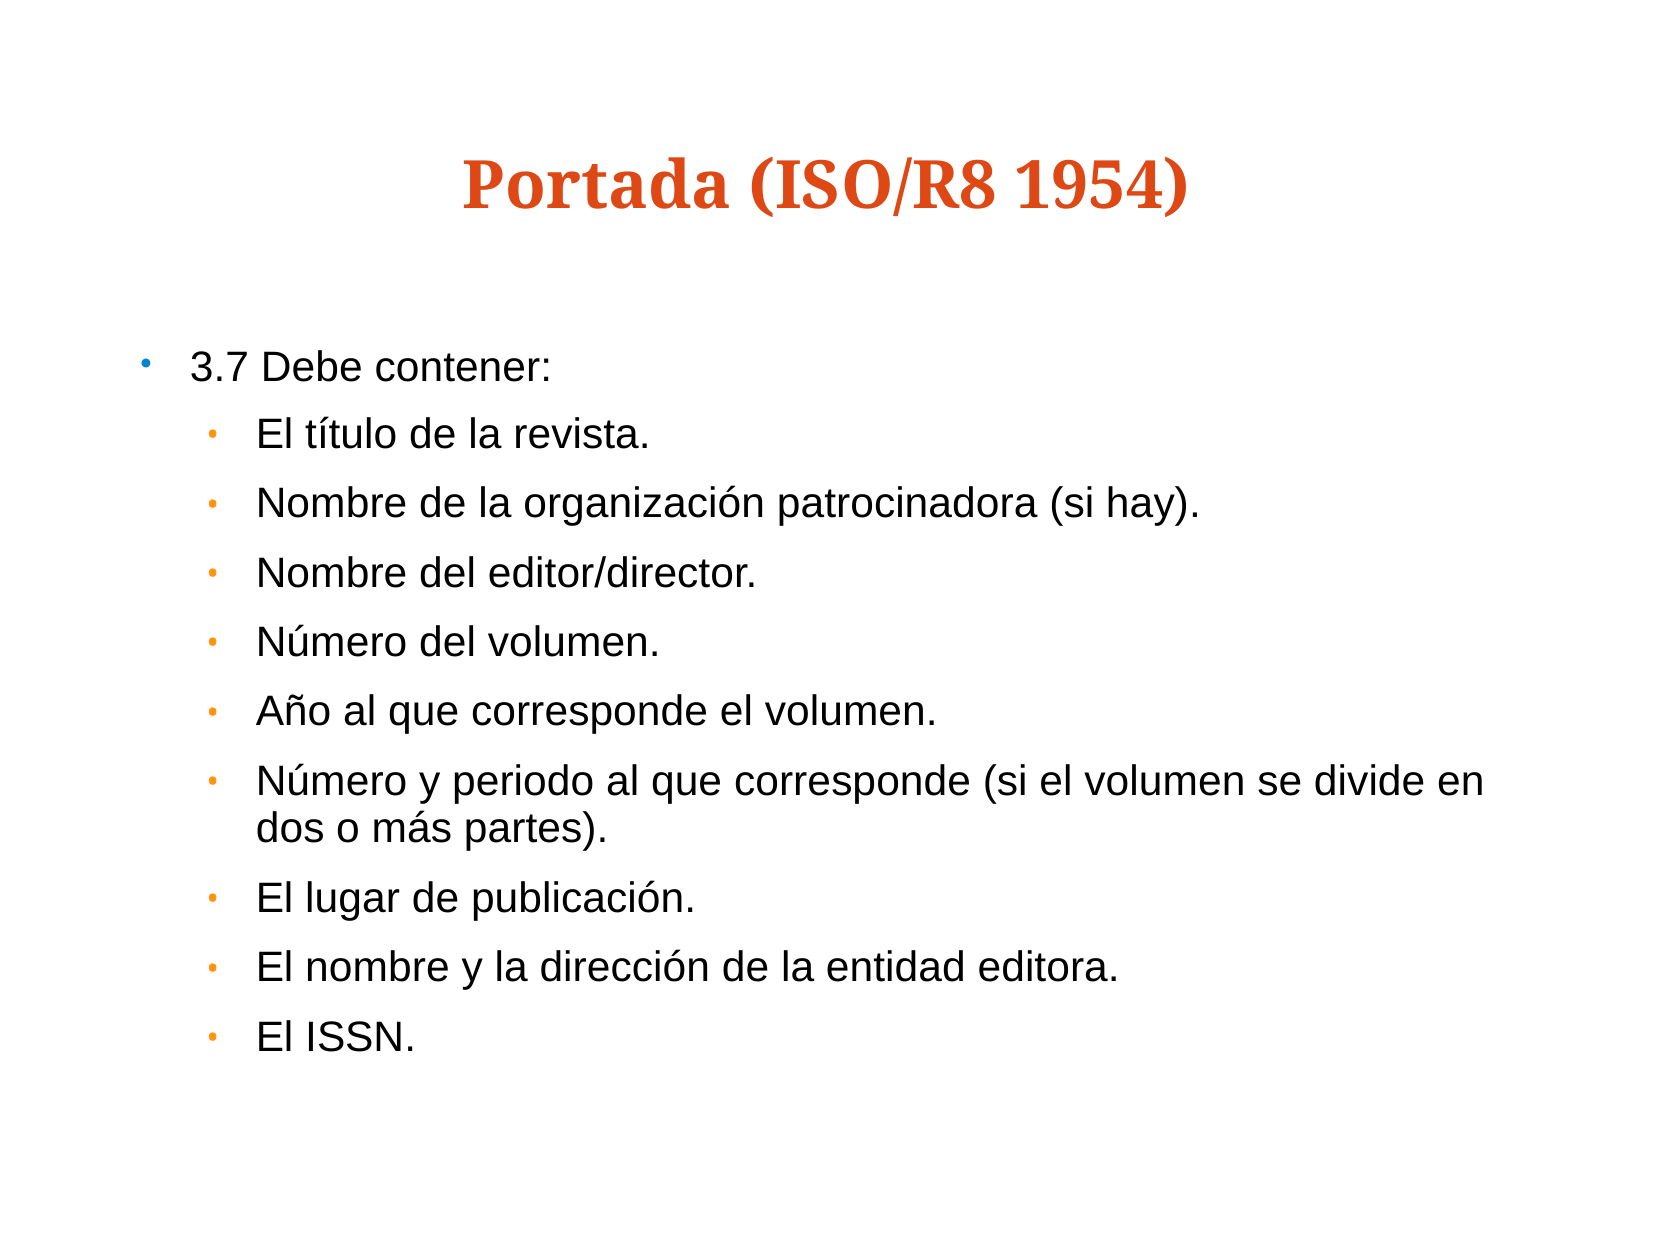

# Portada (ISO/R8 1954)
3.7 Debe contener:
El título de la revista.
Nombre de la organización patrocinadora (si hay).
Nombre del editor/director.
Número del volumen.
Año al que corresponde el volumen.
Número y periodo al que corresponde (si el volumen se divide en dos o más partes).
El lugar de publicación.
El nombre y la dirección de la entidad editora.
El ISSN.